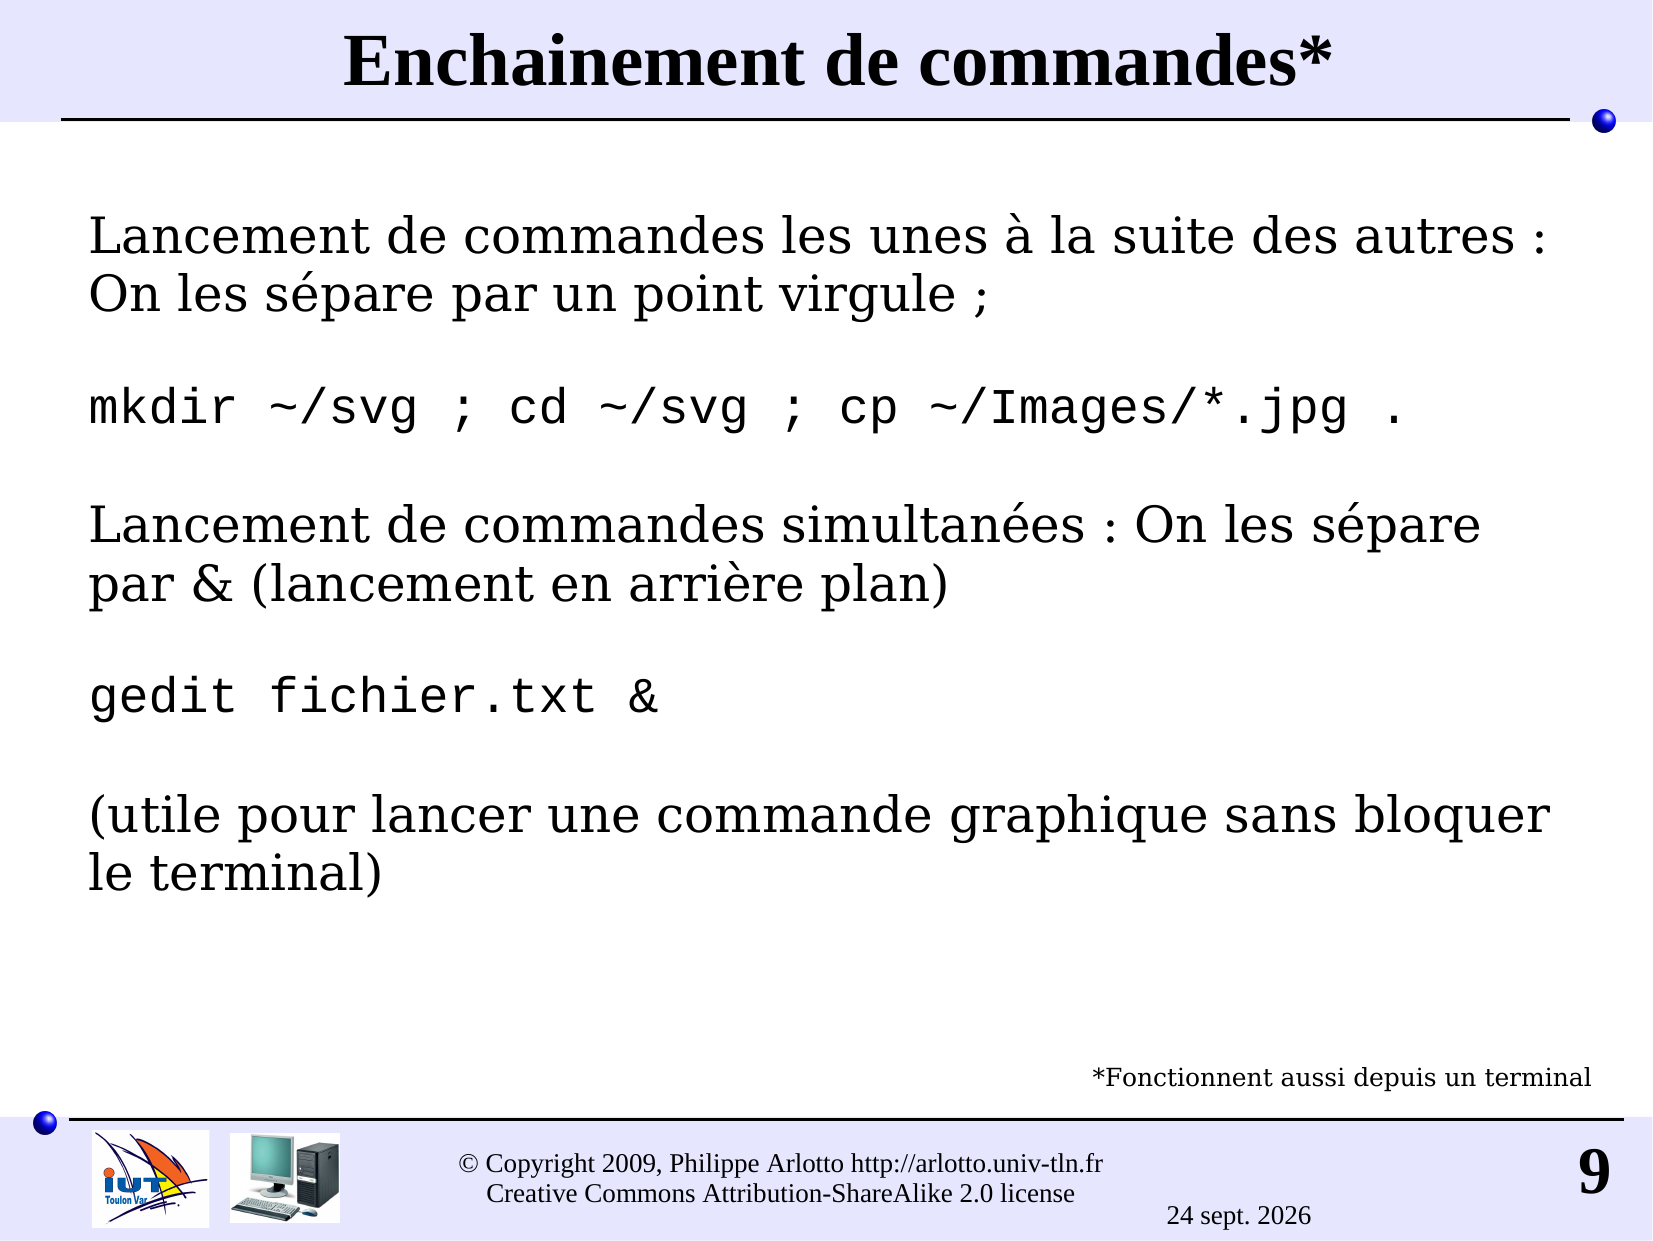

# Enchainement de commandes*
Lancement de commandes les unes à la suite des autres :
On les sépare par un point virgule ;
mkdir ~/svg ; cd ~/svg ; cp ~/Images/*.jpg .
Lancement de commandes simultanées : On les sépare
par & (lancement en arrière plan)
gedit fichier.txt &
(utile pour lancer une commande graphique sans bloquer
le terminal)
*Fonctionnent aussi depuis un terminal